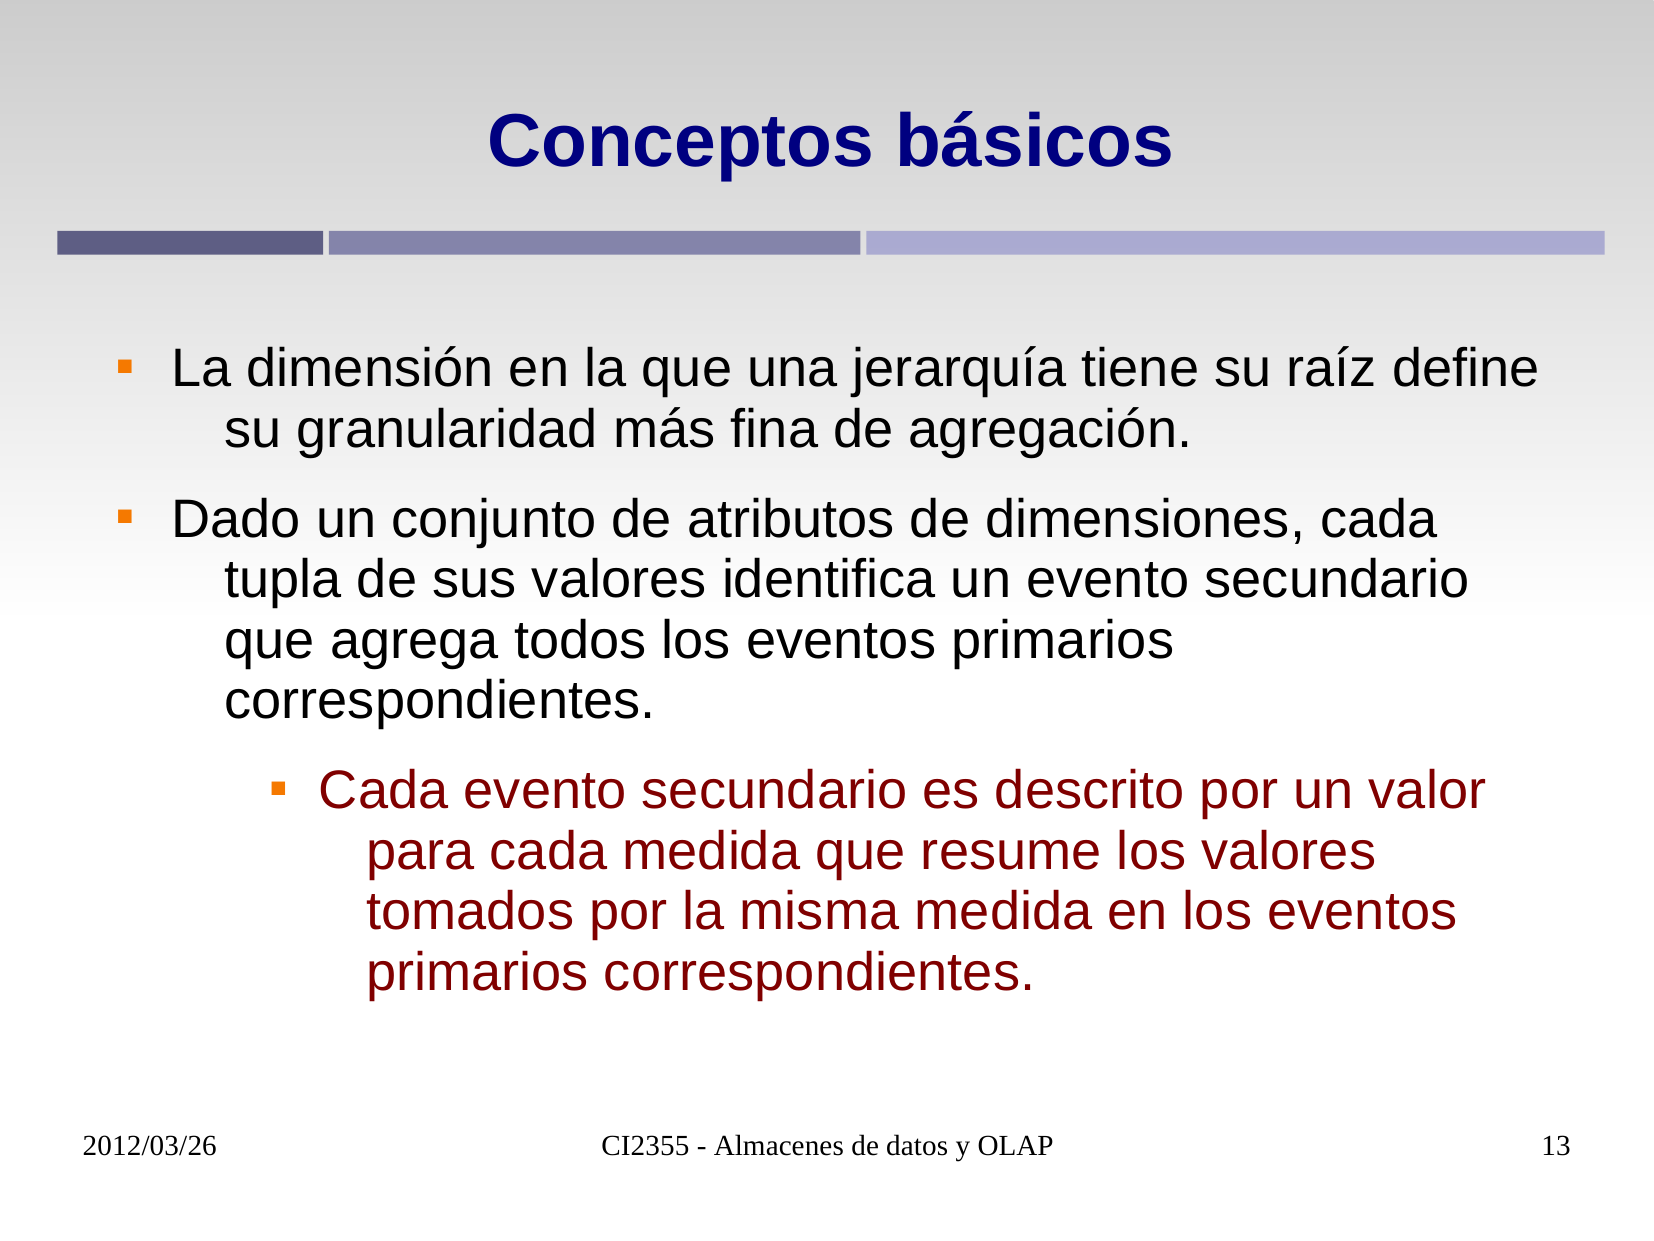

# Conceptos básicos
La dimensión en la que una jerarquía tiene su raíz define su granularidad más fina de agregación.
Dado un conjunto de atributos de dimensiones, cada tupla de sus valores identifica un evento secundario que agrega todos los eventos primarios correspondientes.
Cada evento secundario es descrito por un valor para cada medida que resume los valores tomados por la misma medida en los eventos primarios correspondientes.
2012/03/26
CI2355 - Almacenes de datos y OLAP
13